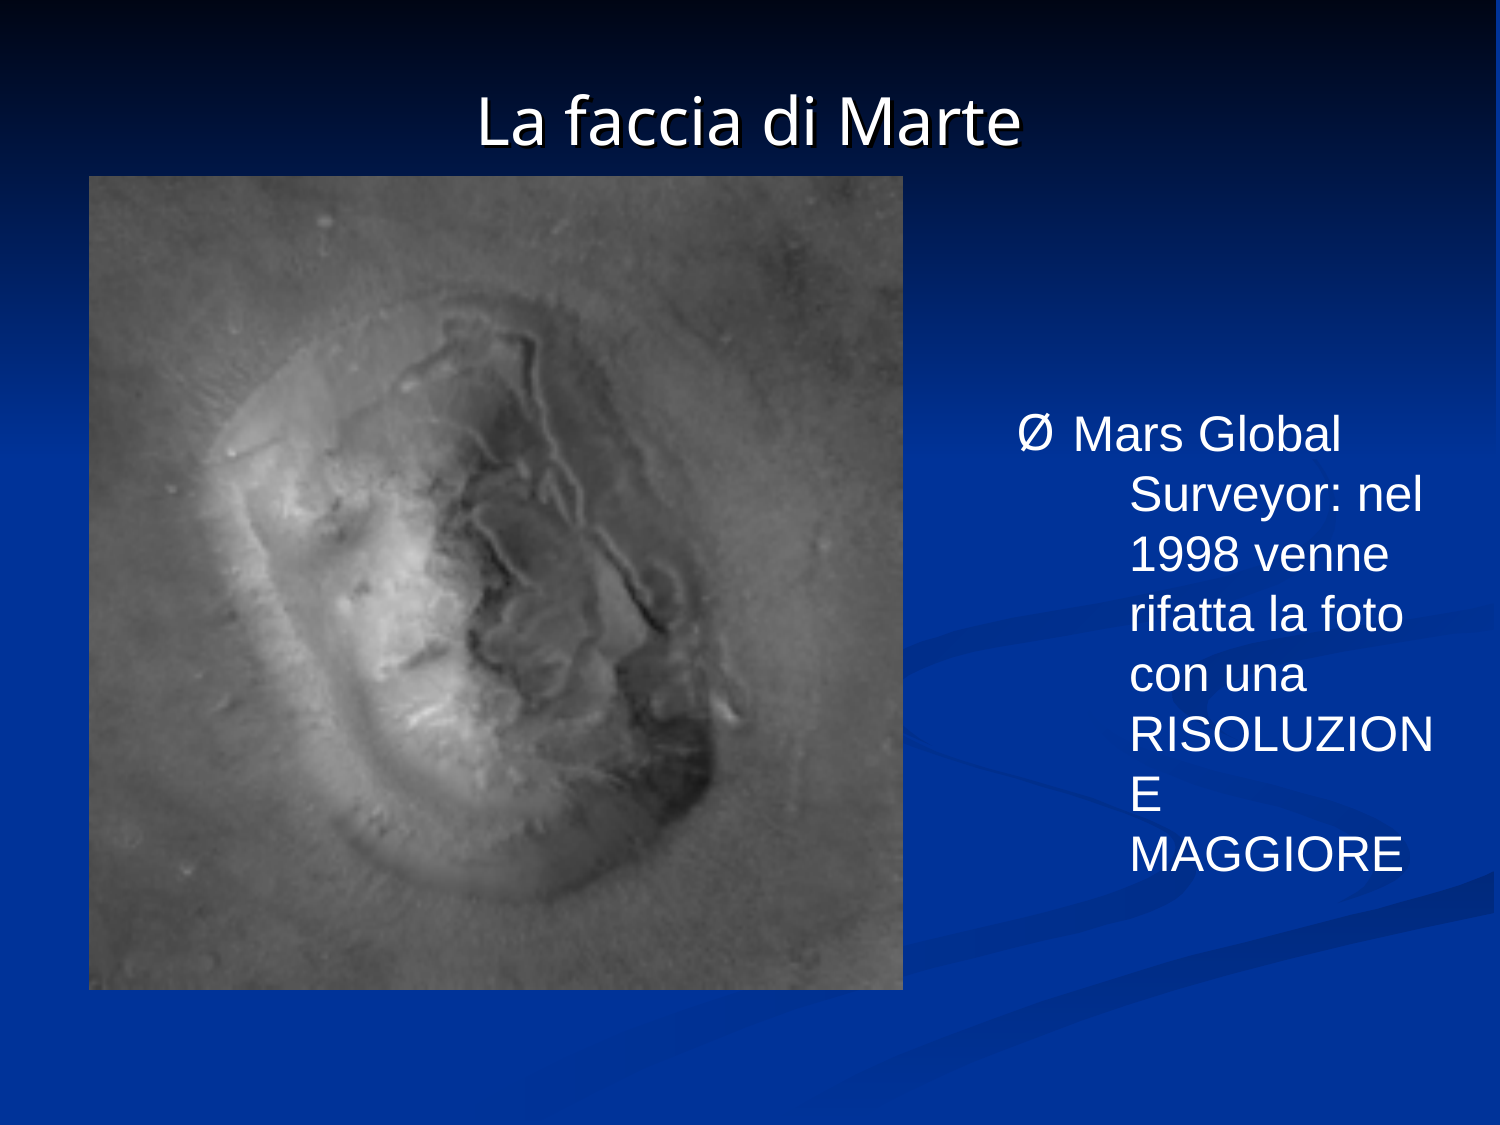

La faccia di Marte
Mars Global Surveyor: nel 1998 venne rifatta la foto con una RISOLUZIONE MAGGIORE